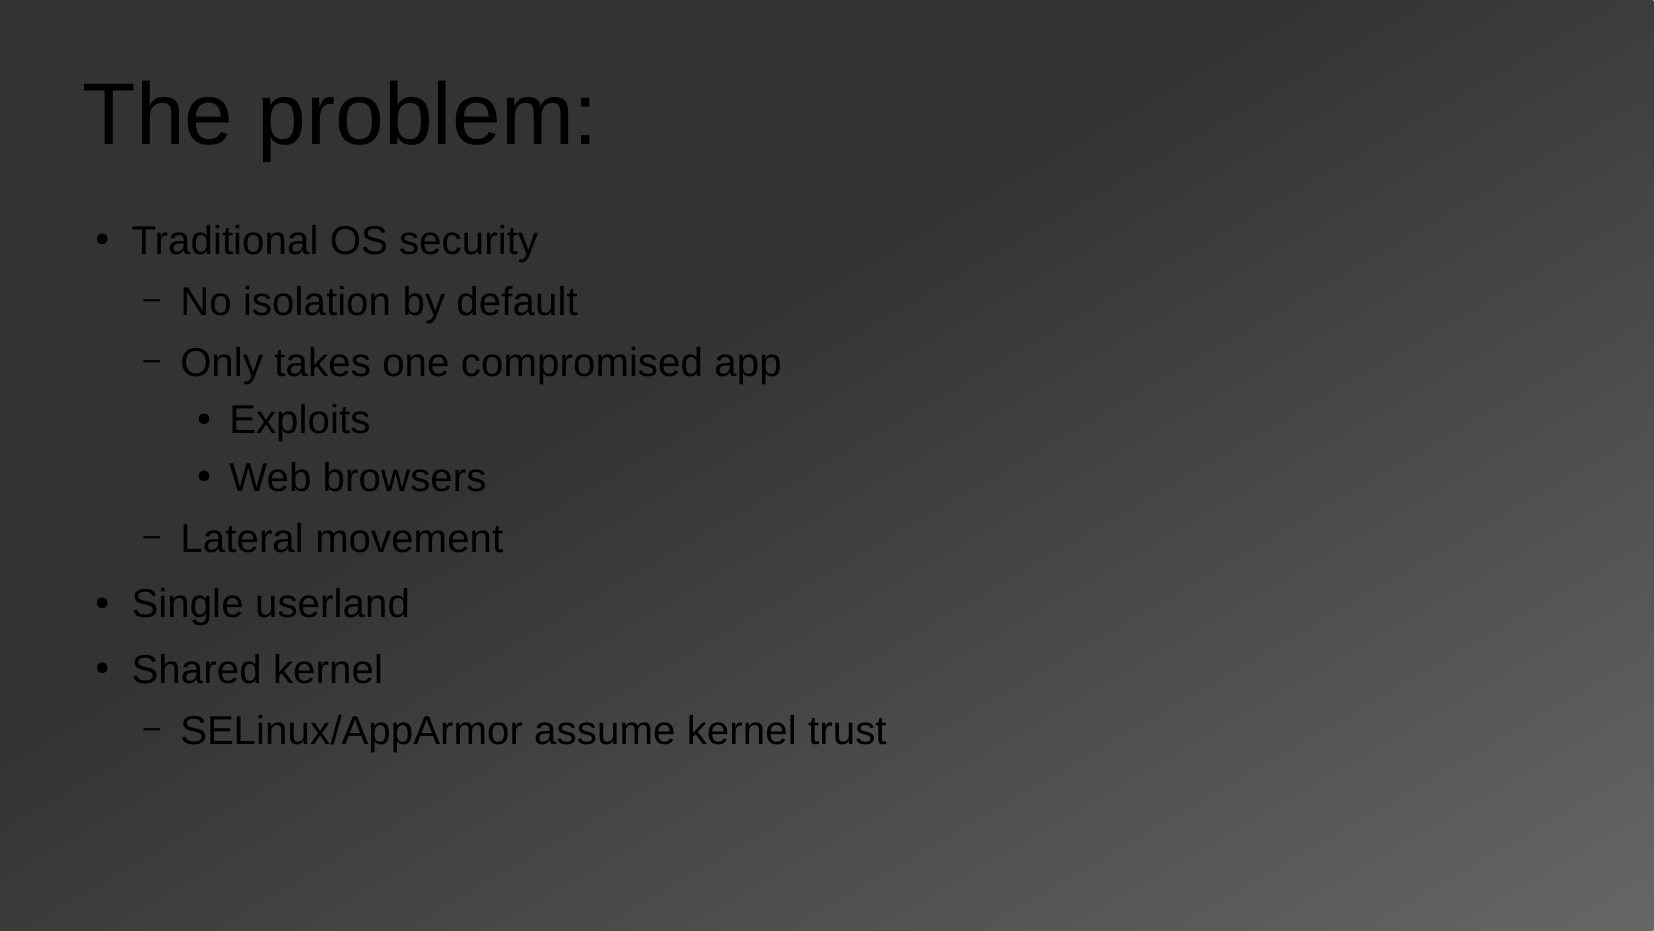

# The problem:
Traditional OS security
No isolation by default
Only takes one compromised app
Exploits
Web browsers
Lateral movement
Single userland
Shared kernel
SELinux/AppArmor assume kernel trust